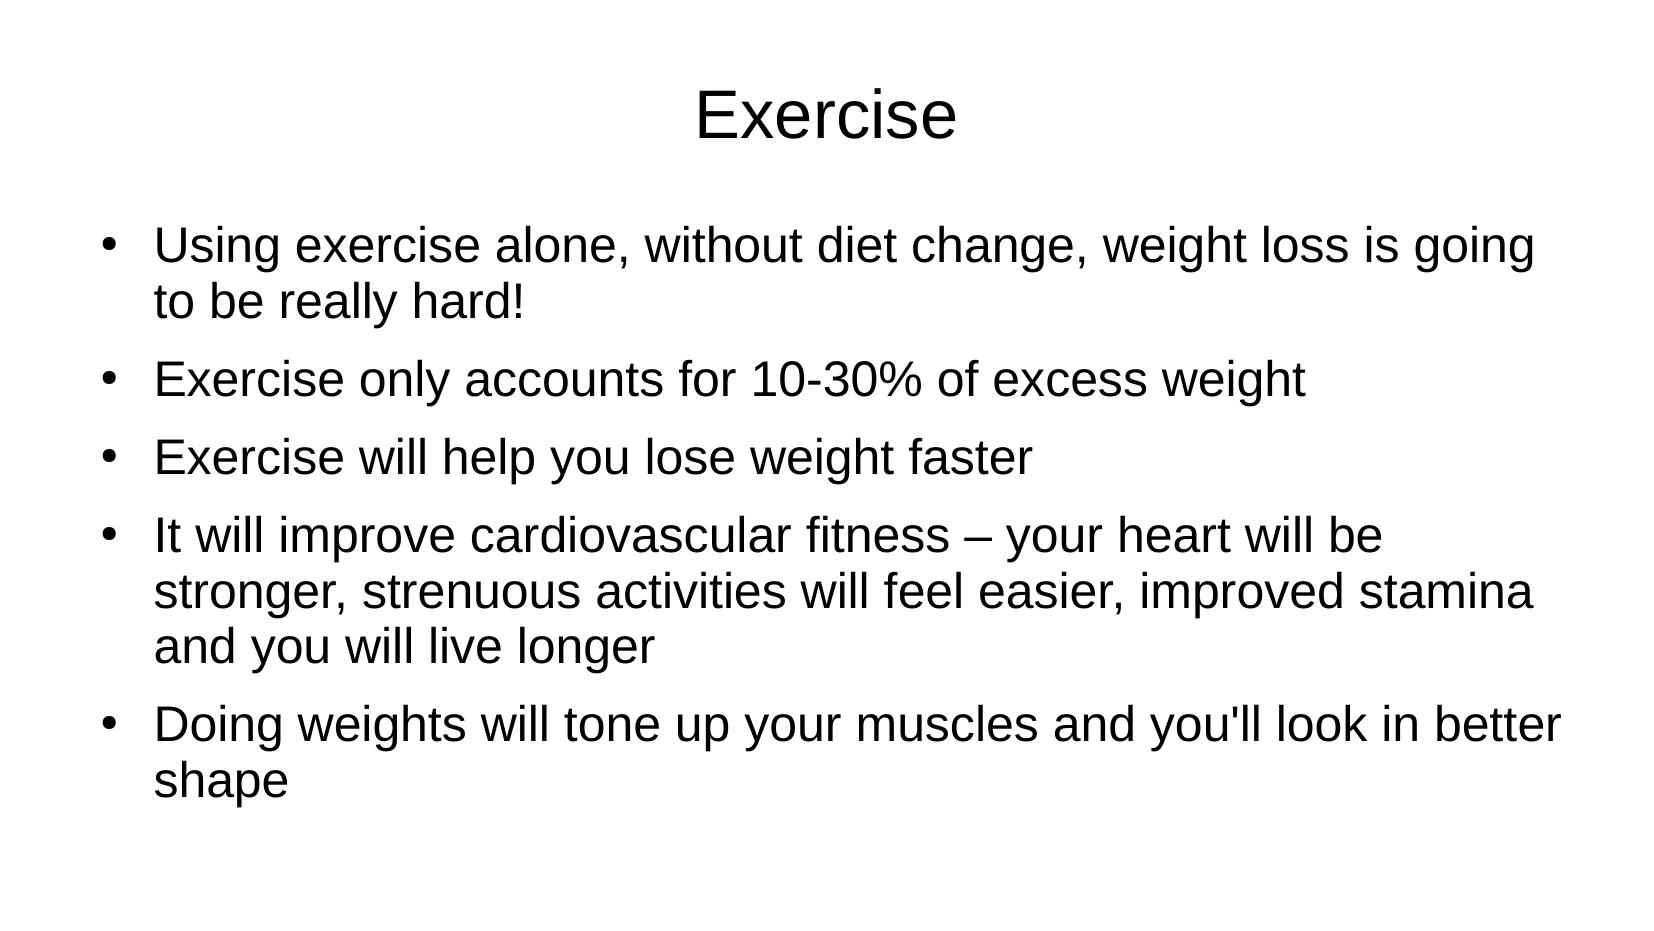

# Exercise
Using exercise alone, without diet change, weight loss is going to be really hard!
Exercise only accounts for 10-30% of excess weight
Exercise will help you lose weight faster
It will improve cardiovascular fitness – your heart will be stronger, strenuous activities will feel easier, improved stamina and you will live longer
Doing weights will tone up your muscles and you'll look in better shape